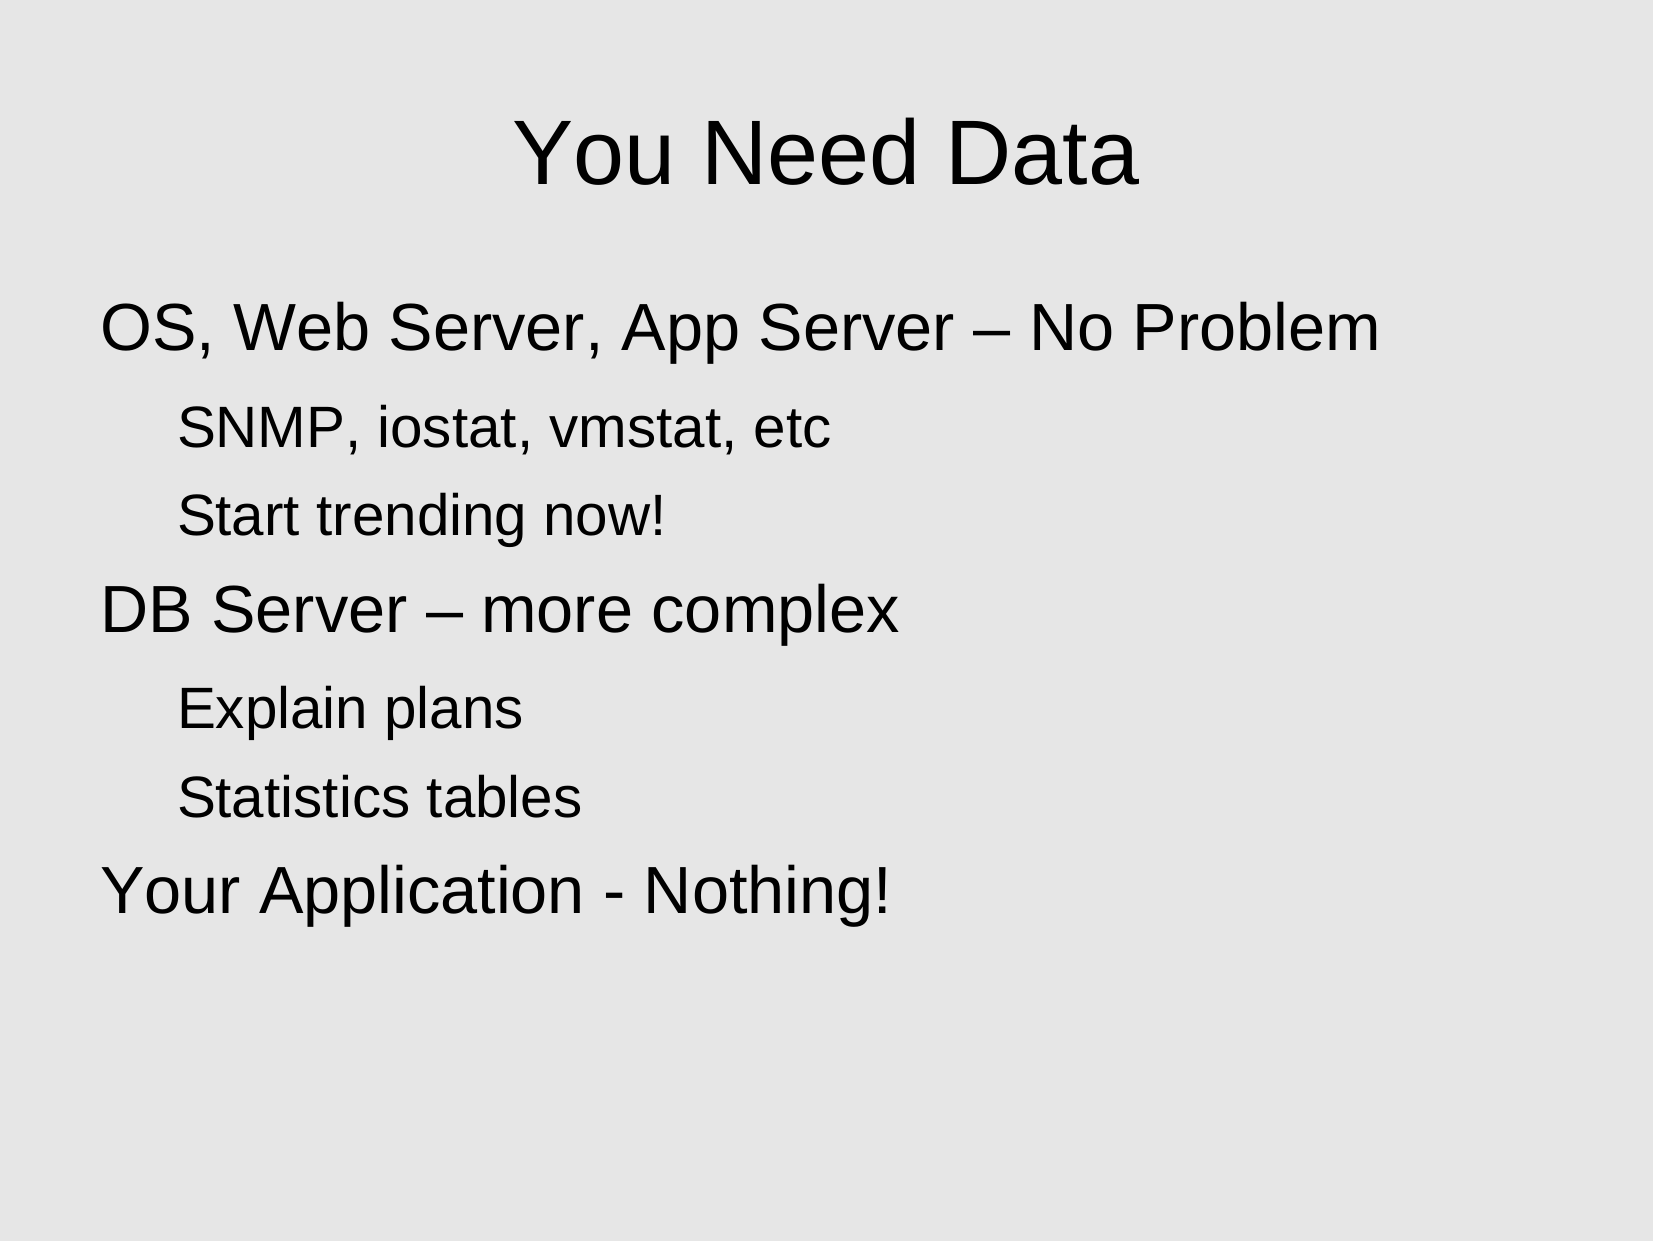

# You Need Data
OS, Web Server, App Server – No Problem
SNMP, iostat, vmstat, etc
Start trending now!
DB Server – more complex
Explain plans
Statistics tables
Your Application - Nothing!